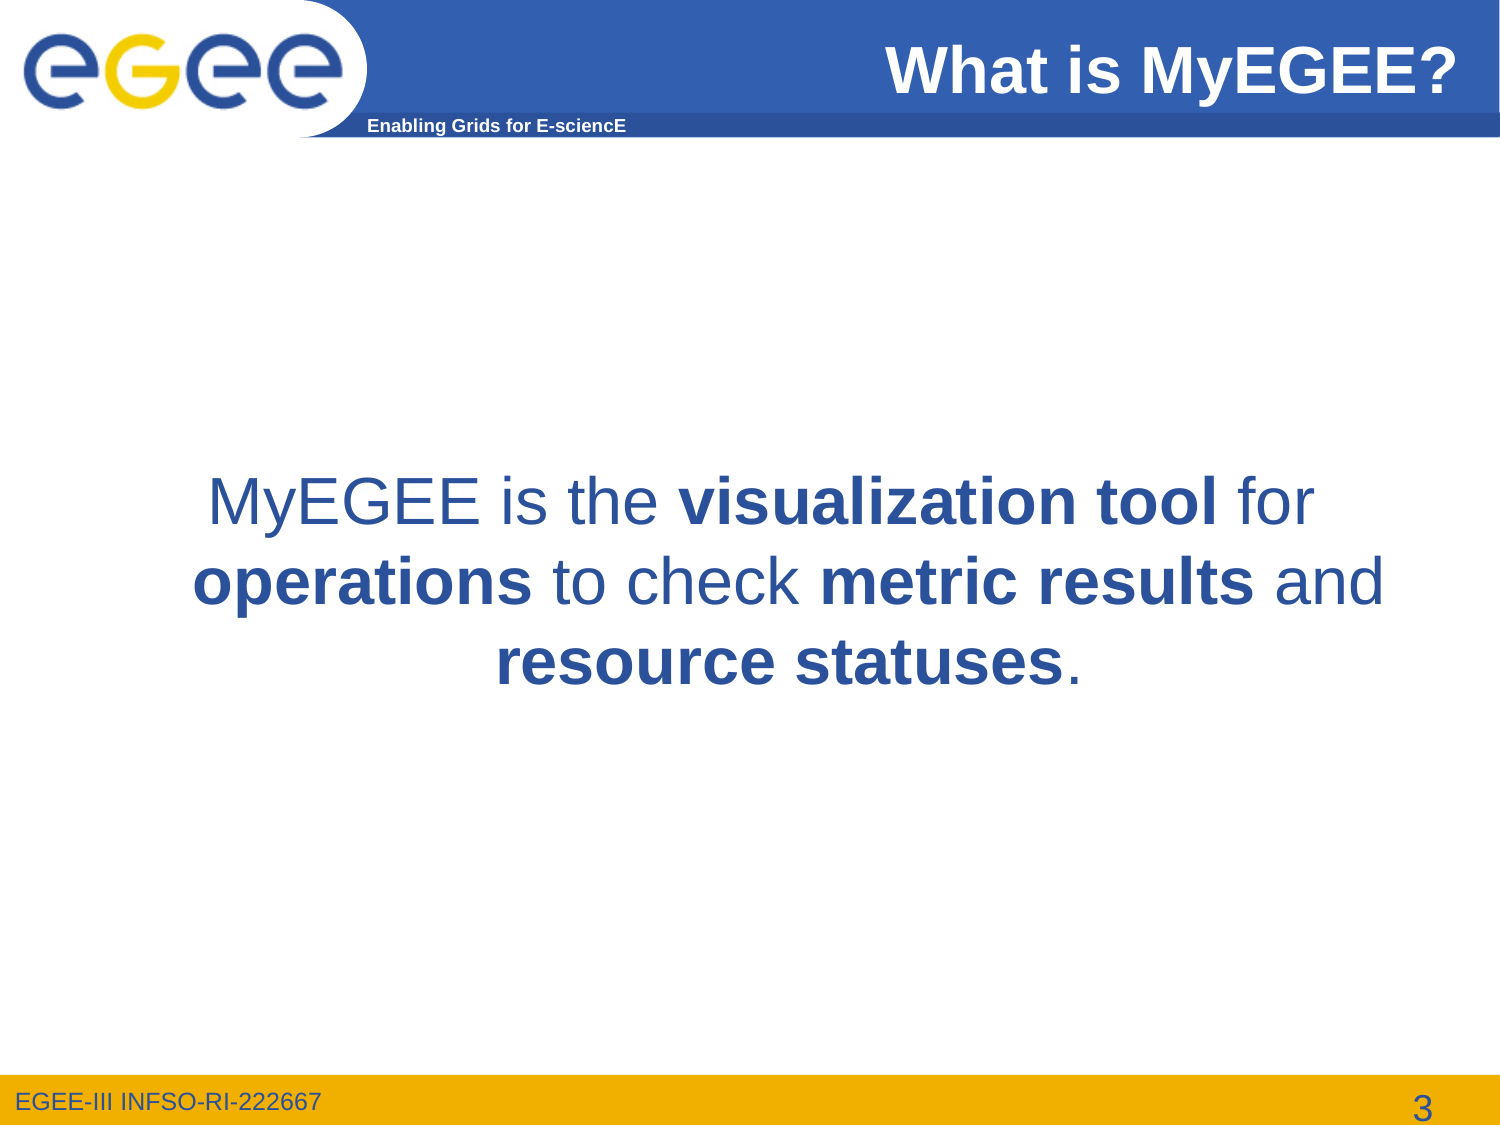

# What is MyEGEE?
MyEGEE is the visualization tool for operations to check metric results and resource statuses.
3